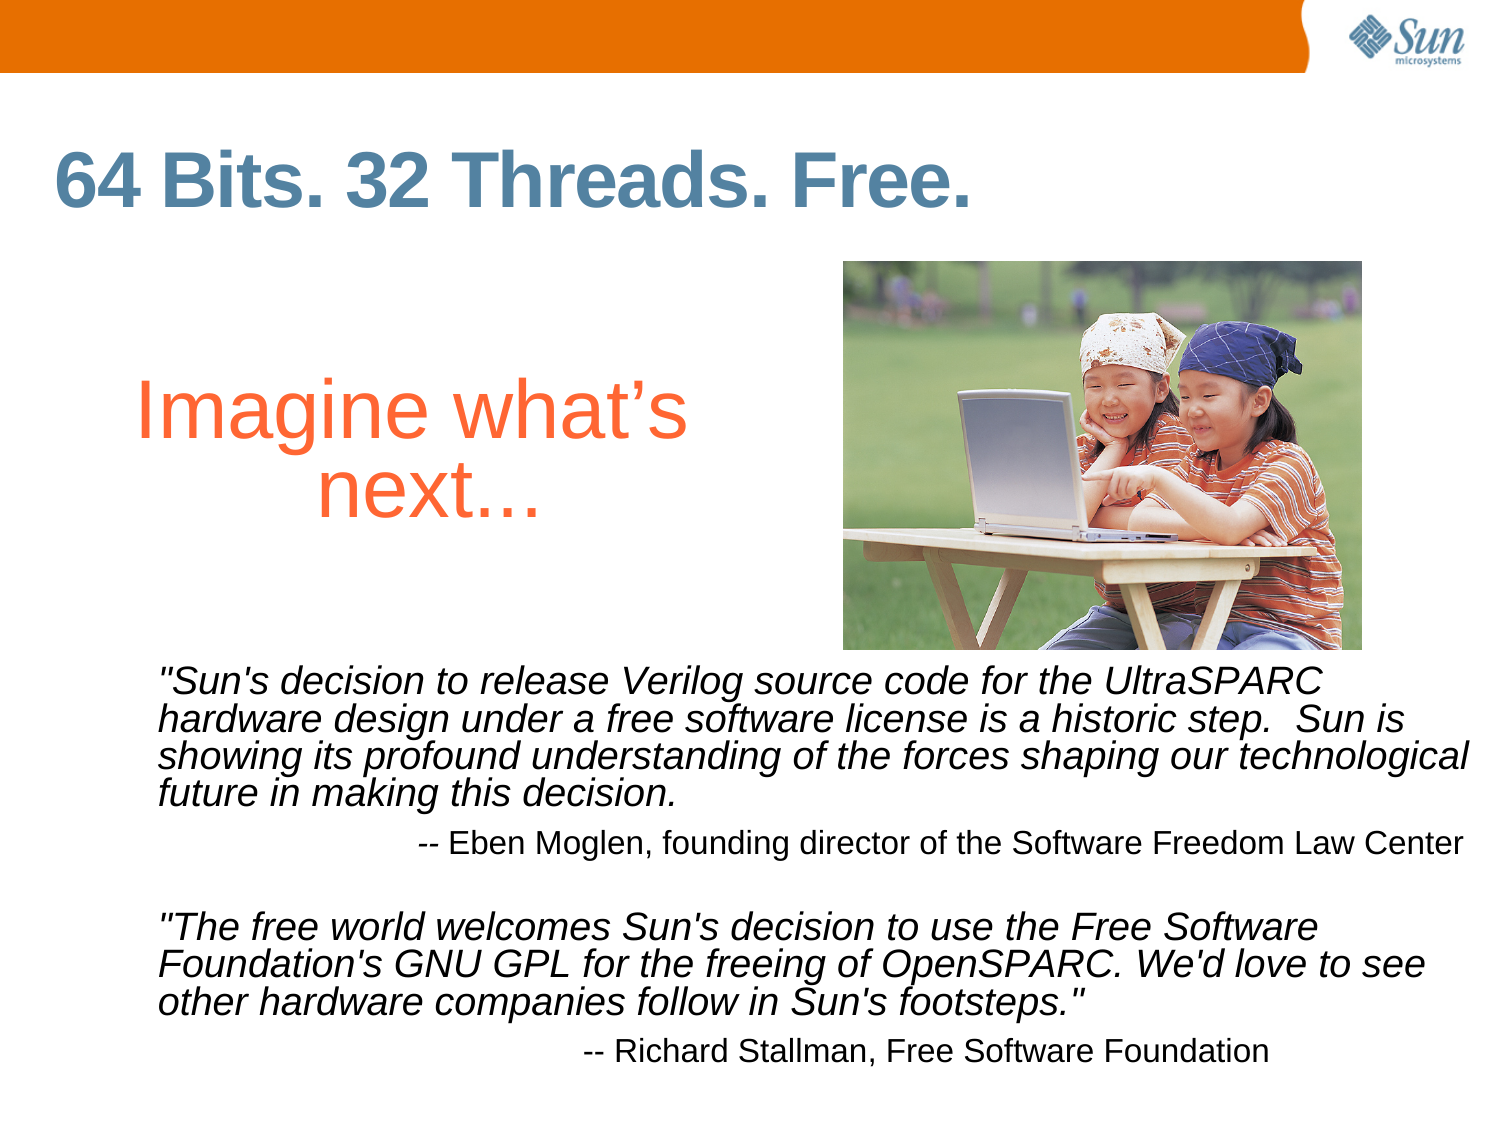

# 64 Bits. 32 Threads. Free.
Imagine what’s next...
"Sun's decision to release Verilog source code for the UltraSPARC hardware design under a free software license is a historic step. Sun is showing its profound understanding of the forces shaping our technological future in making this decision.
 -- Eben Moglen, founding director of the Software Freedom Law Center
"The free world welcomes Sun's decision to use the Free Software Foundation's GNU GPL for the freeing of OpenSPARC. We'd love to see other hardware companies follow in Sun's footsteps."
			 -- Richard Stallman, Free Software Foundation